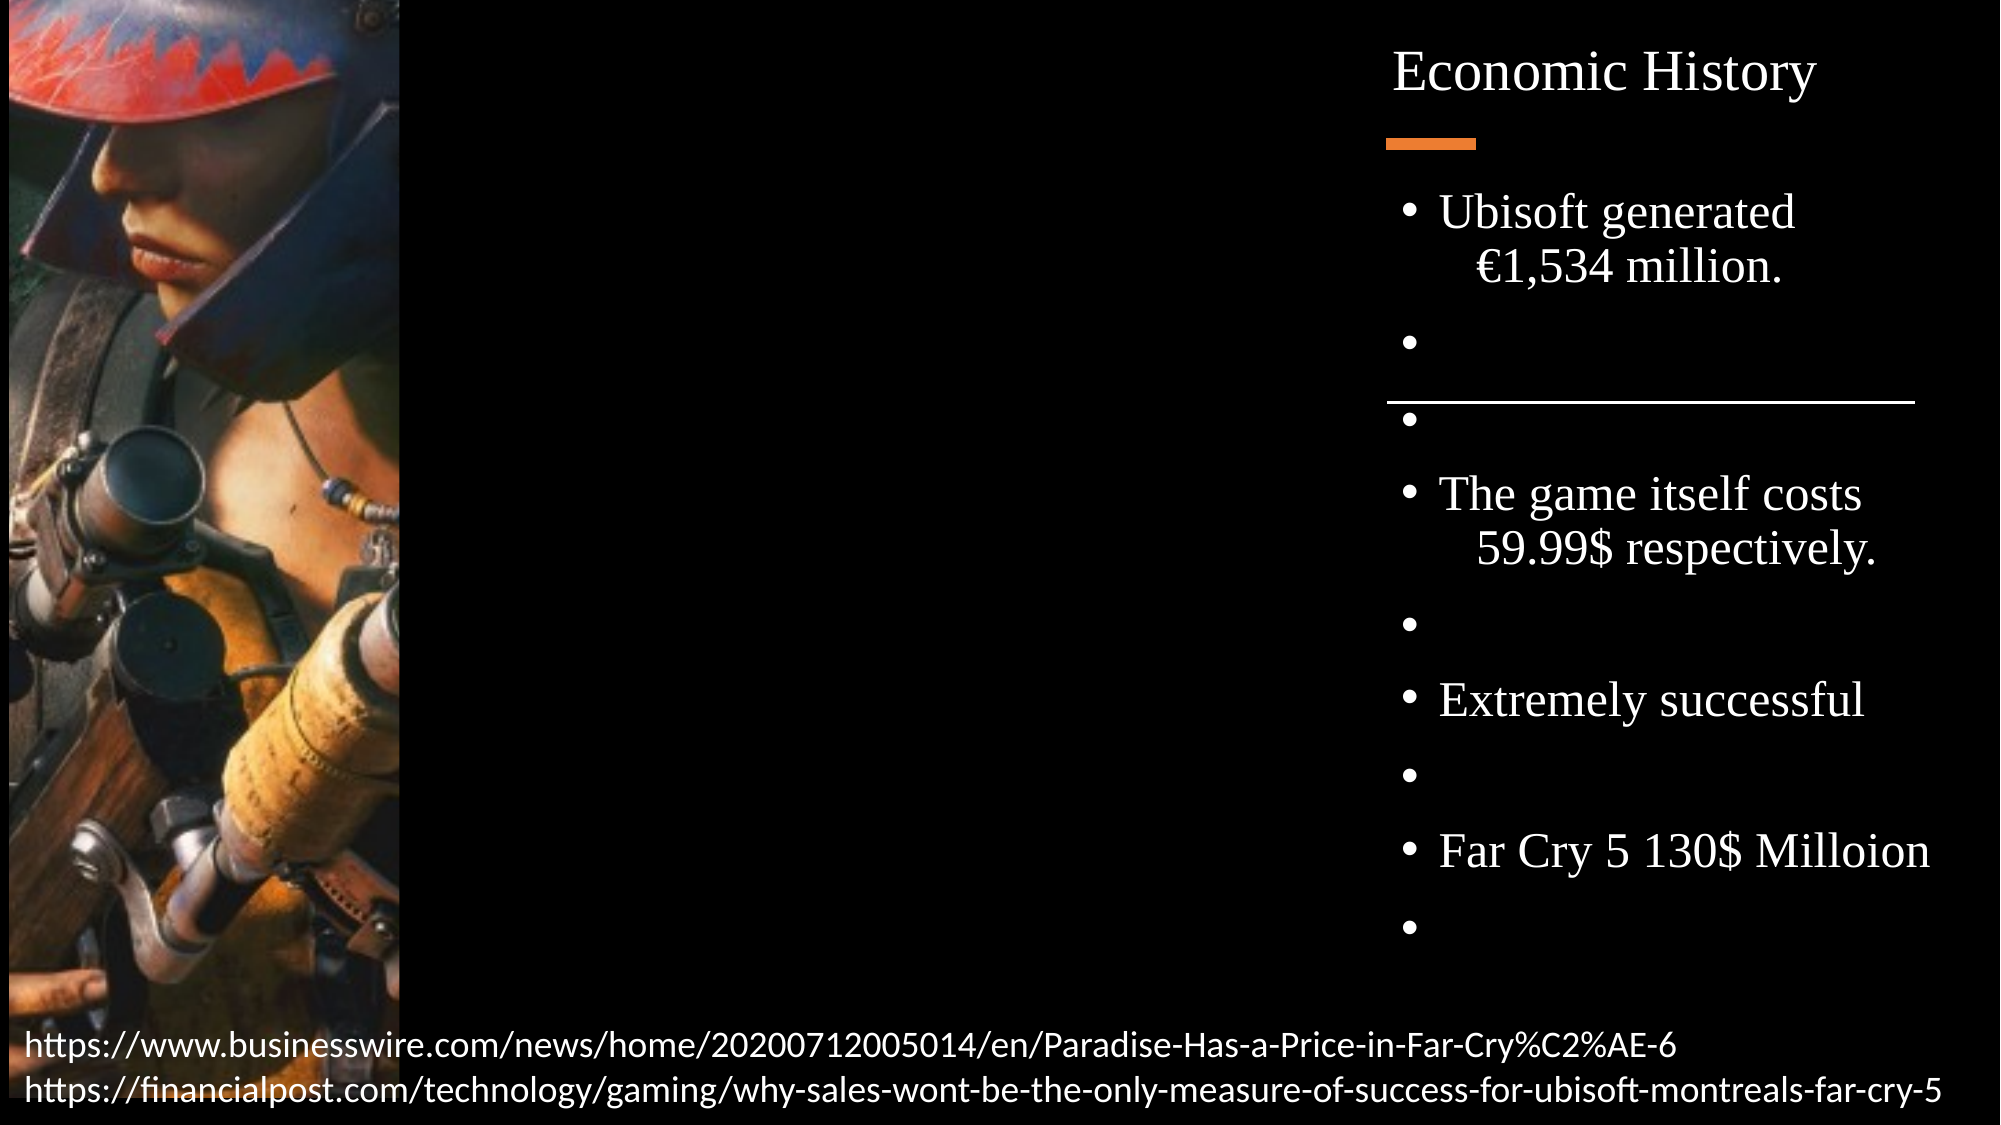

# Economic History
Ubisoft generated €1,534 million.
The game itself costs 59.99$ respectively.
Extremely successful
Far Cry 5 130$ Milloion
https://www.businesswire.com/news/home/20200712005014/en/Paradise-Has-a-Price-in-Far-Cry%C2%AE-6
https://financialpost.com/technology/gaming/why-sales-wont-be-the-only-measure-of-success-for-ubisoft-montreals-far-cry-5